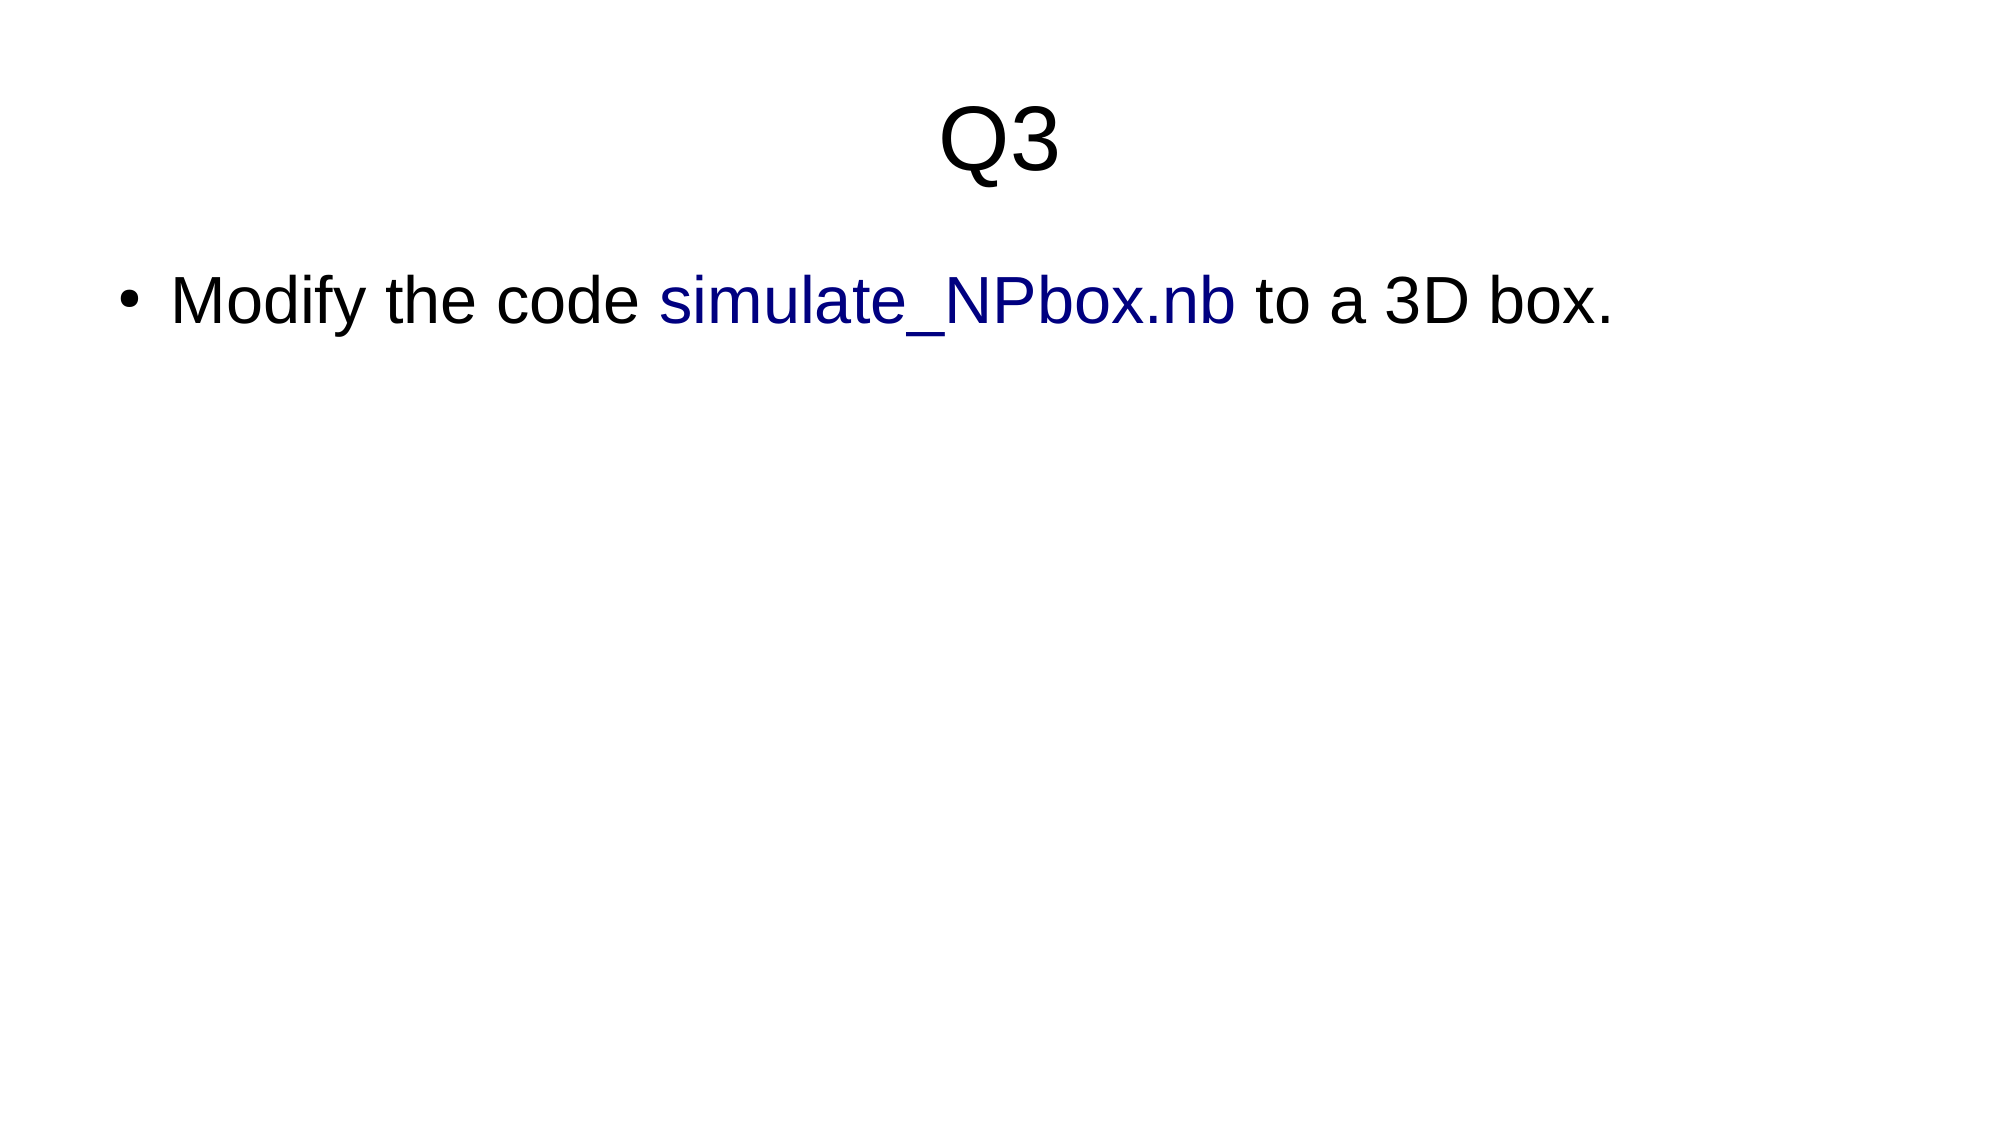

# Q3
Modify the code simulate_NPbox.nb to a 3D box.